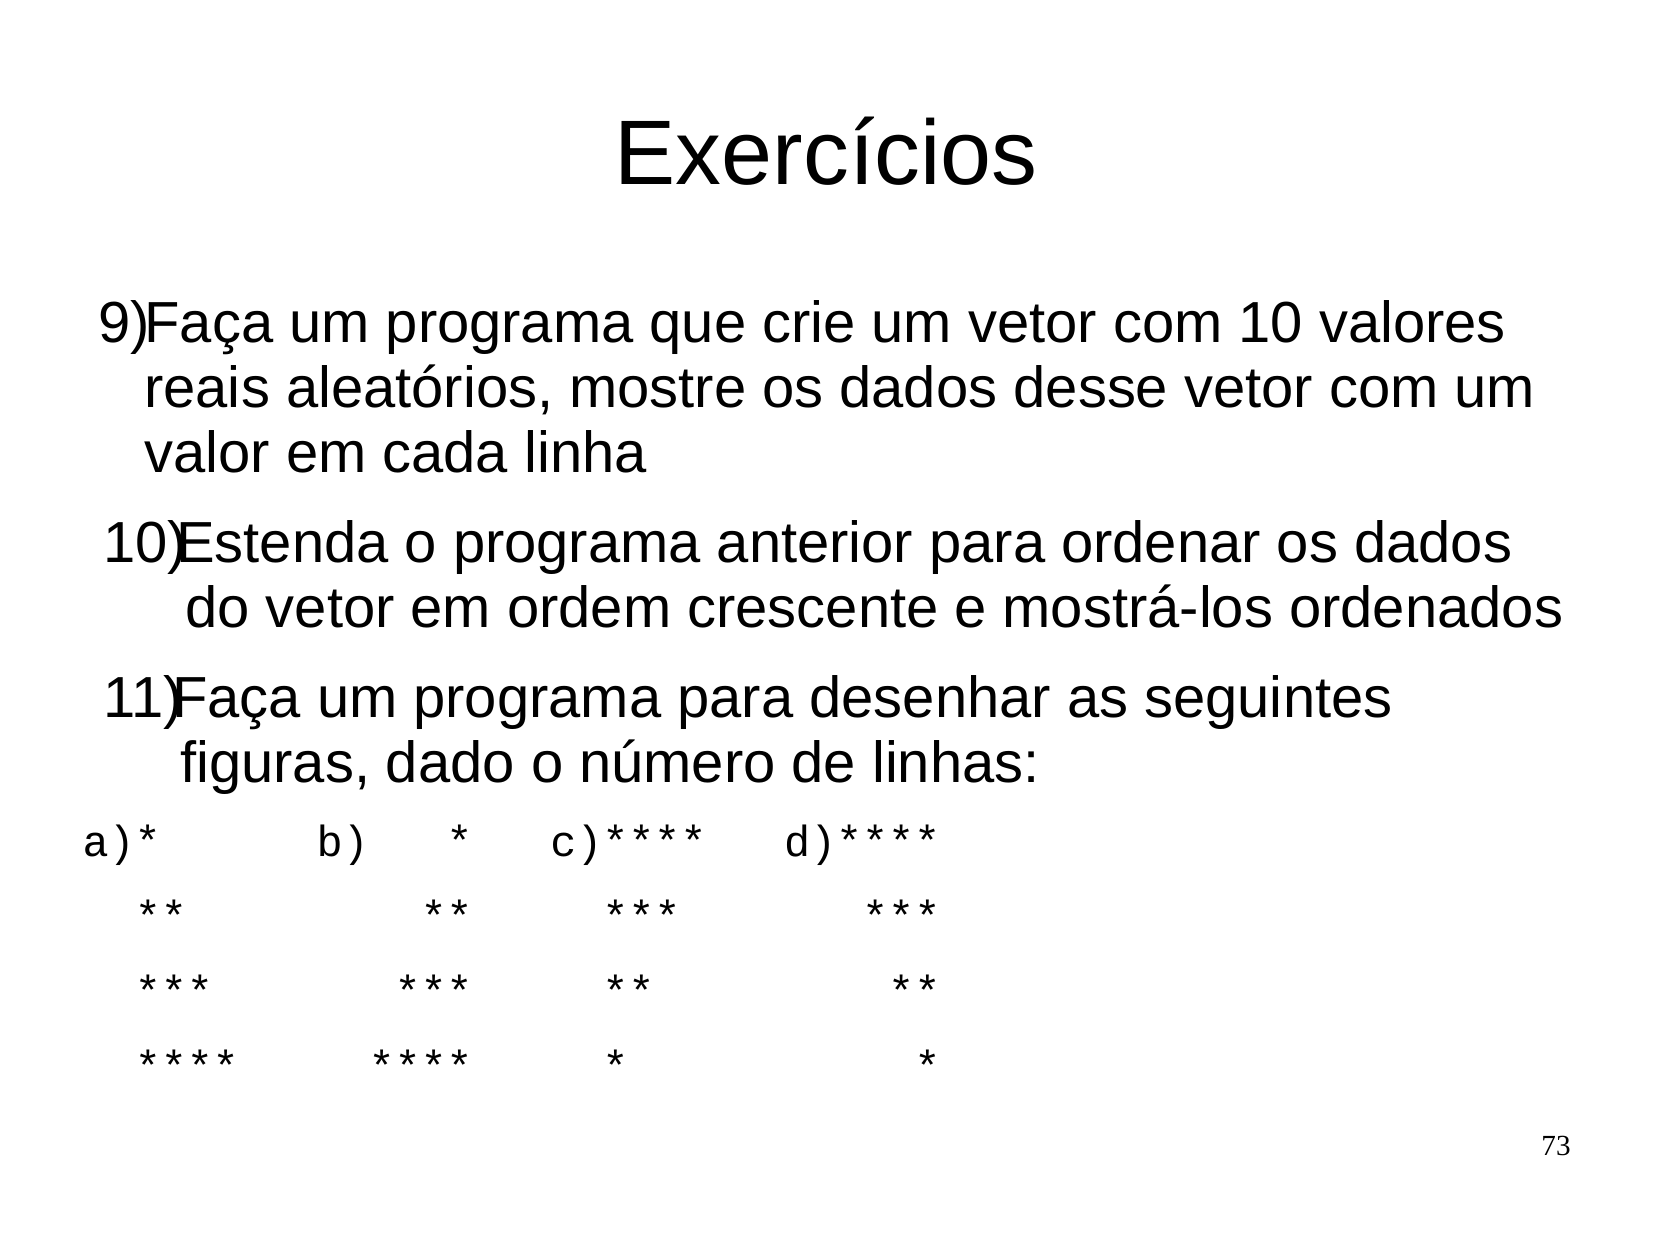

# Exercícios
Faça um programa que crie um vetor com 10 valores reais aleatórios, mostre os dados desse vetor com um valor em cada linha
Estenda o programa anterior para ordenar os dados do vetor em ordem crescente e mostrá-los ordenados
Faça um programa para desenhar as seguintes figuras, dado o número de linhas:
a)* b) * c)**** d)****
 ** ** *** ***
 *** *** ** **
 **** **** * *
73